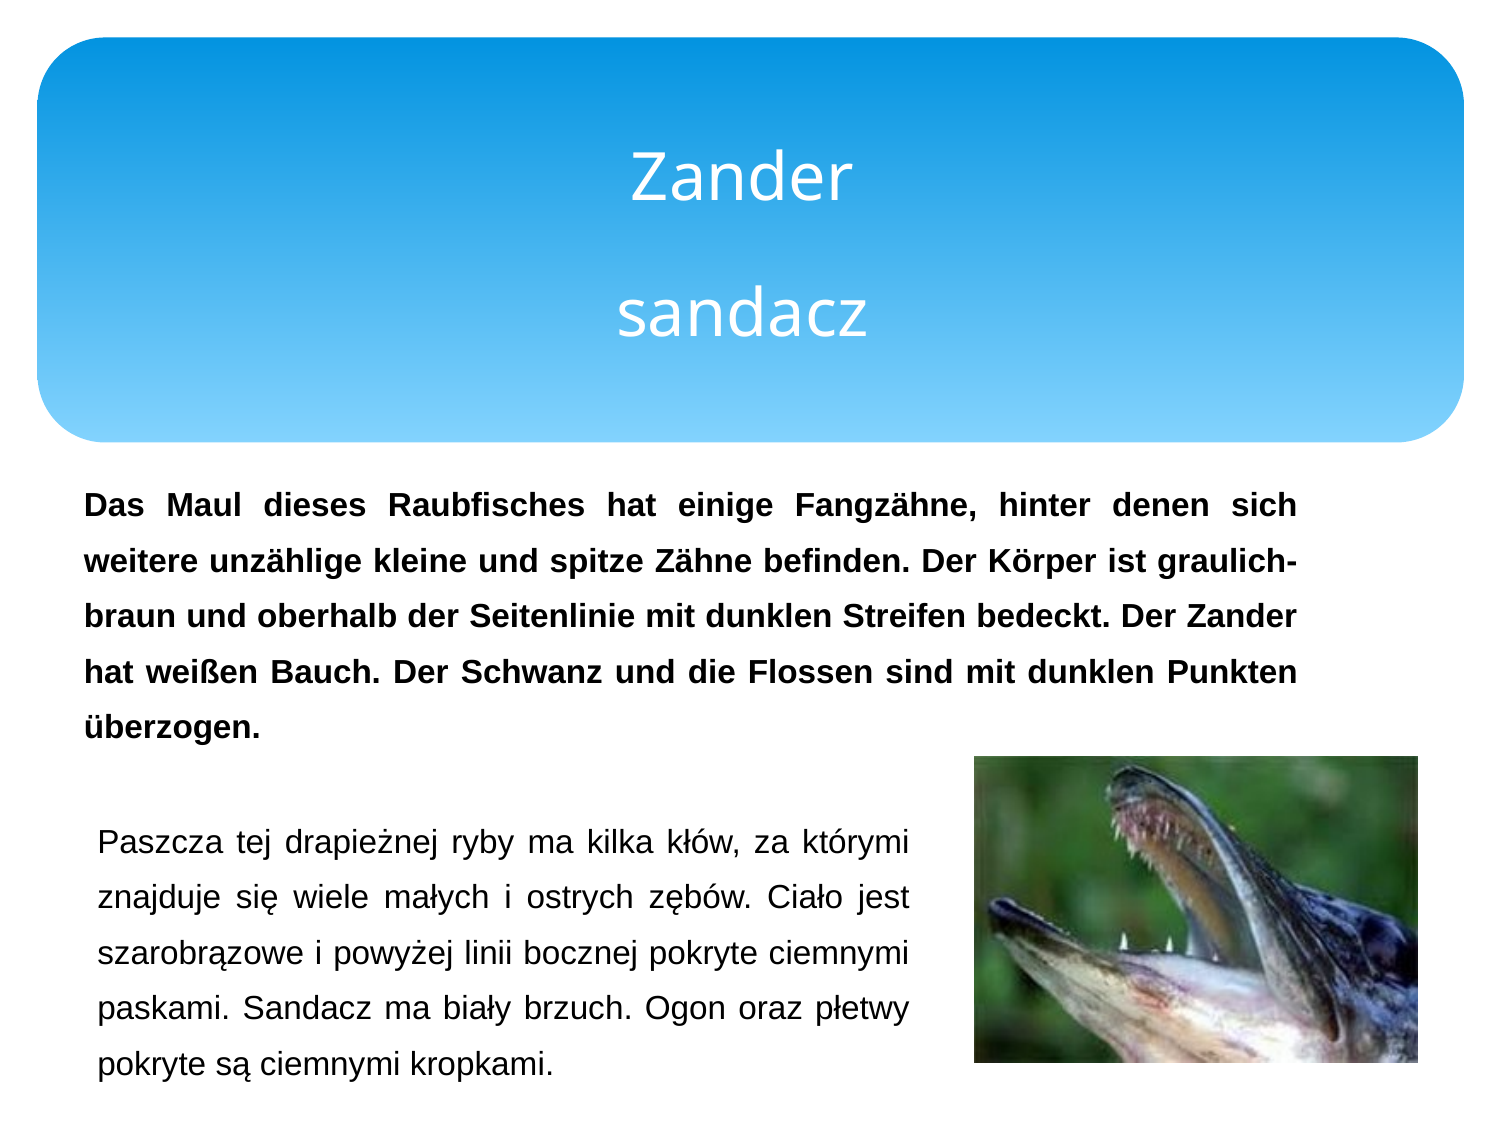

# Zander sandacz
Das Maul dieses Raubfisches hat einige Fangzähne, hinter denen sich weitere unzählige kleine und spitze Zähne befinden. Der Körper ist graulich-braun und oberhalb der Seitenlinie mit dunklen Streifen bedeckt. Der Zander hat weißen Bauch. Der Schwanz und die Flossen sind mit dunklen Punkten überzogen.
Paszcza tej drapieżnej ryby ma kilka kłów, za którymi znajduje się wiele małych i ostrych zębów. Ciało jest szarobrązowe i powyżej linii bocznej pokryte ciemnymi paskami. Sandacz ma biały brzuch. Ogon oraz płetwy pokryte są ciemnymi kropkami.